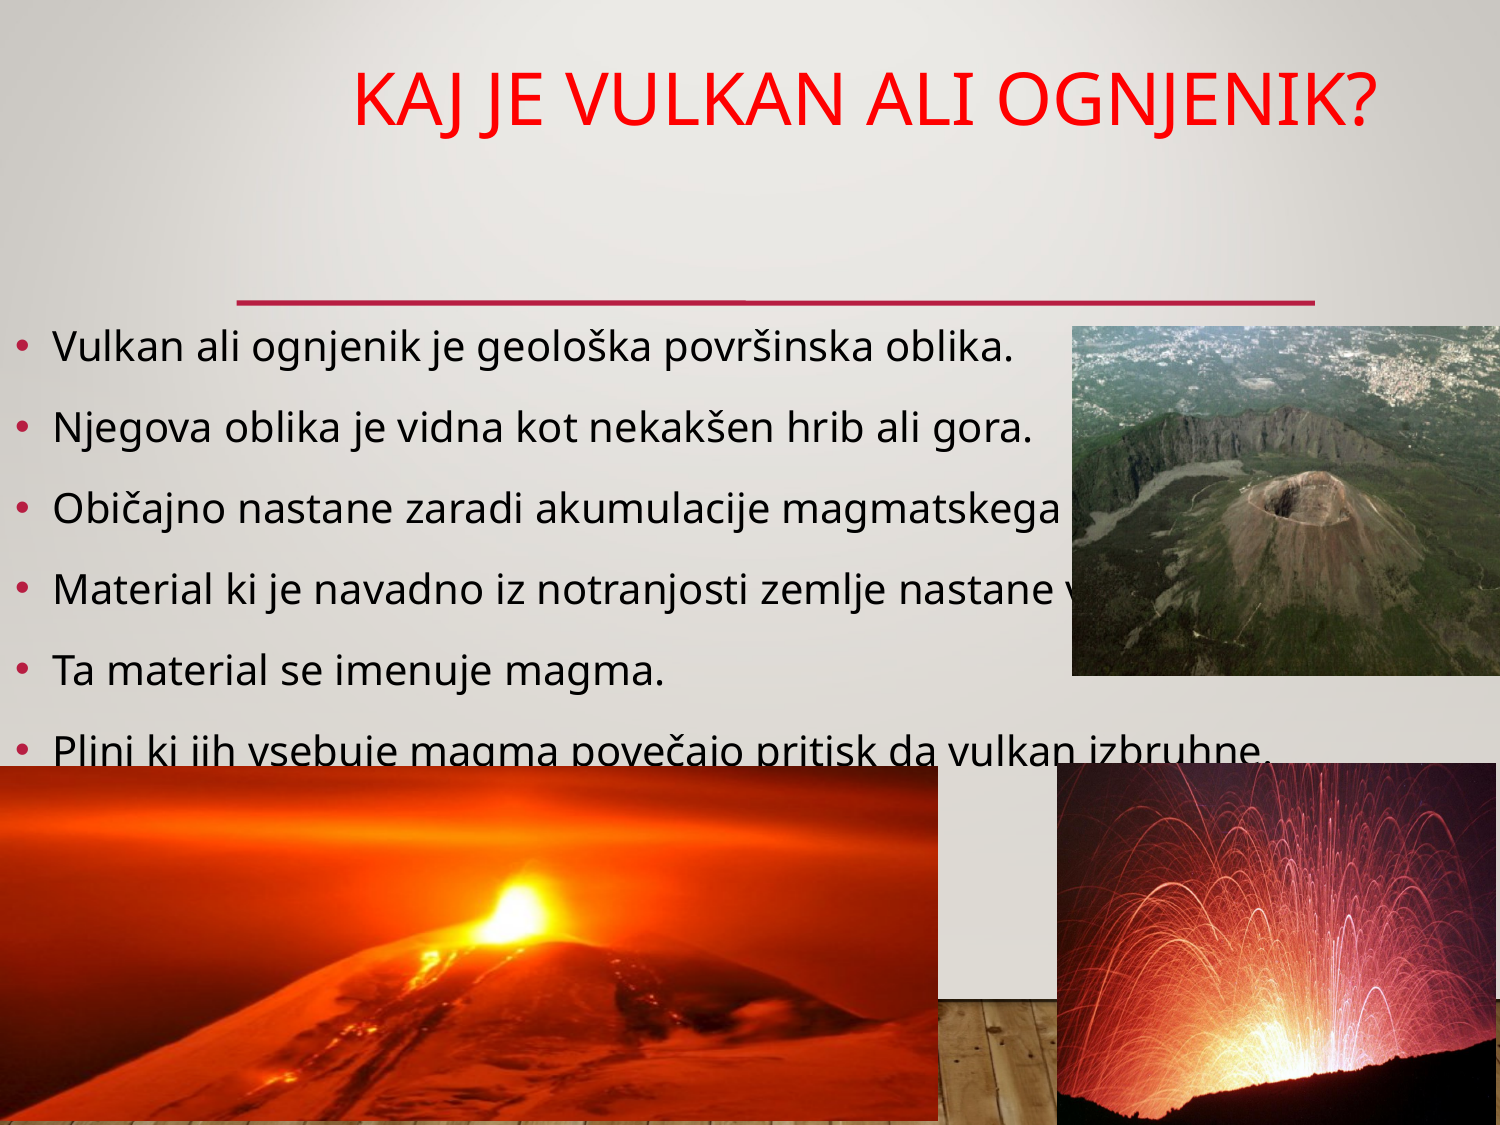

# KAJ JE VULKAN ALI OGNJENIK?
Vulkan ali ognjenik je geološka površinska oblika.
Njegova oblika je vidna kot nekakšen hrib ali gora.
Običajno nastane zaradi akumulacije magmatskega materiala.
Material ki je navadno iz notranjosti zemlje nastane v zemlji.
Ta material se imenuje magma.
Plini ki jih vsebuje magma povečajo pritisk da vulkan izbruhne.